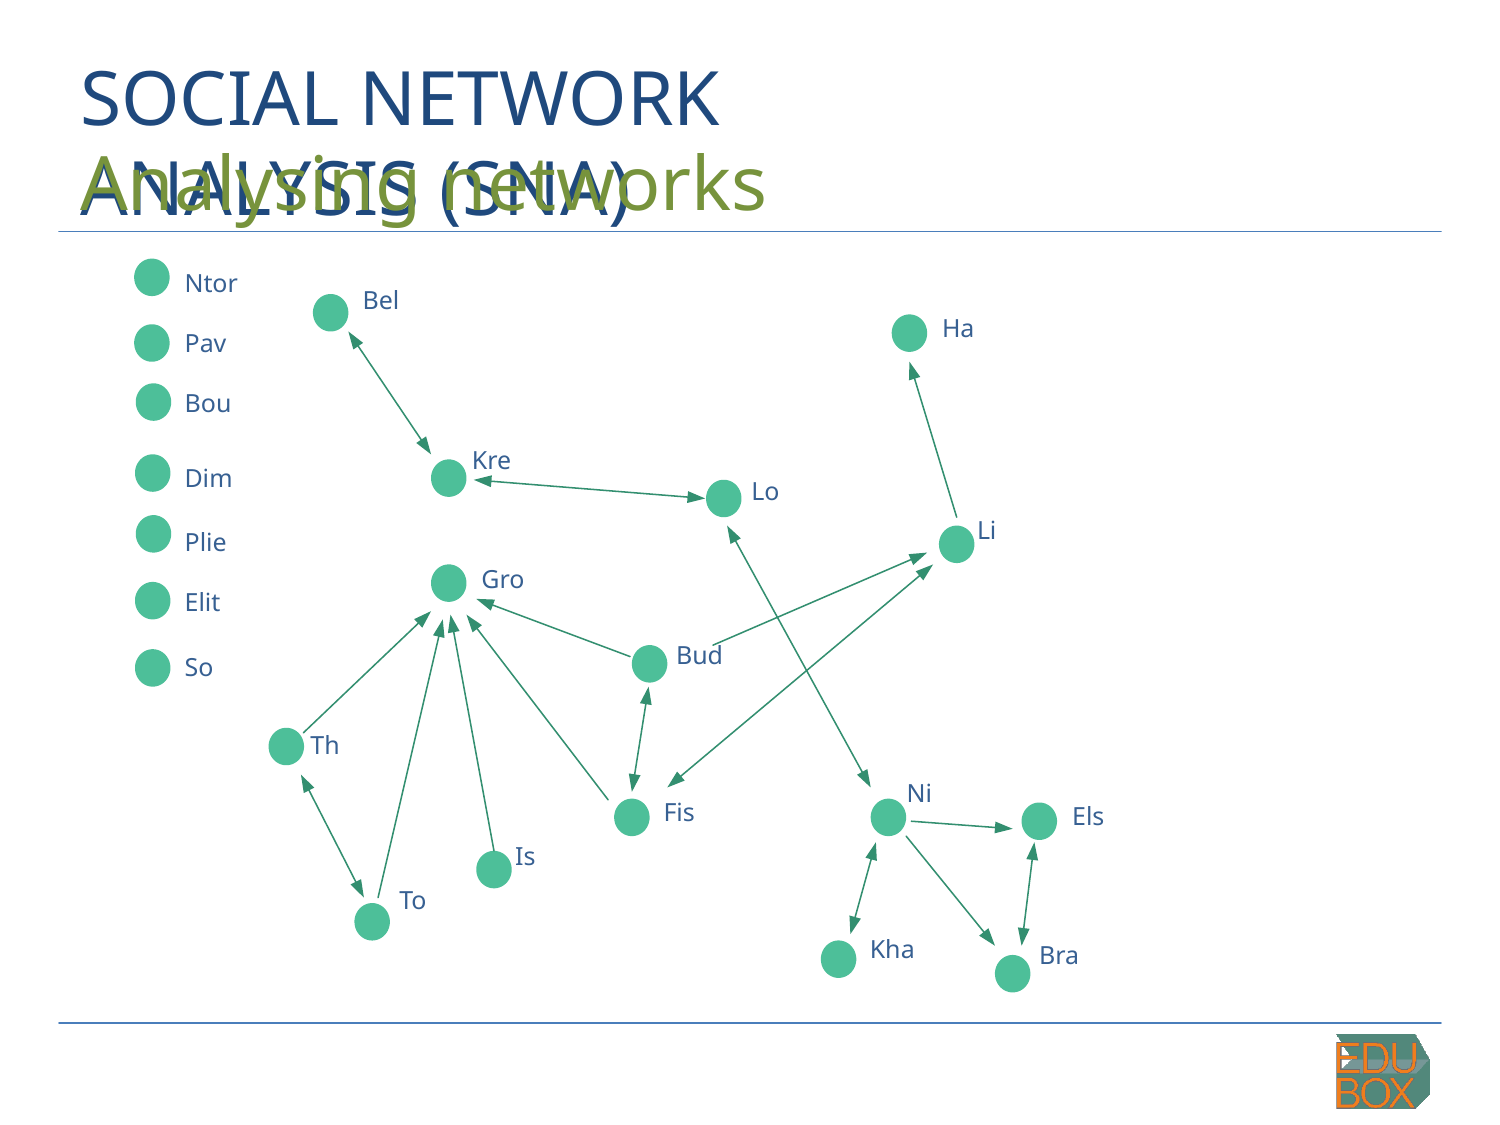

# SOCIAL NETWORK ANALYSIS (SNA)
Analysing networks
Ntor
Pav
Bou
Dim
Plie
Elit
So
Bel
Ha
Kre
Lo
Li
Gro
Bud
Th
Ni
Fis
Els
Is
To
Kha
Bra